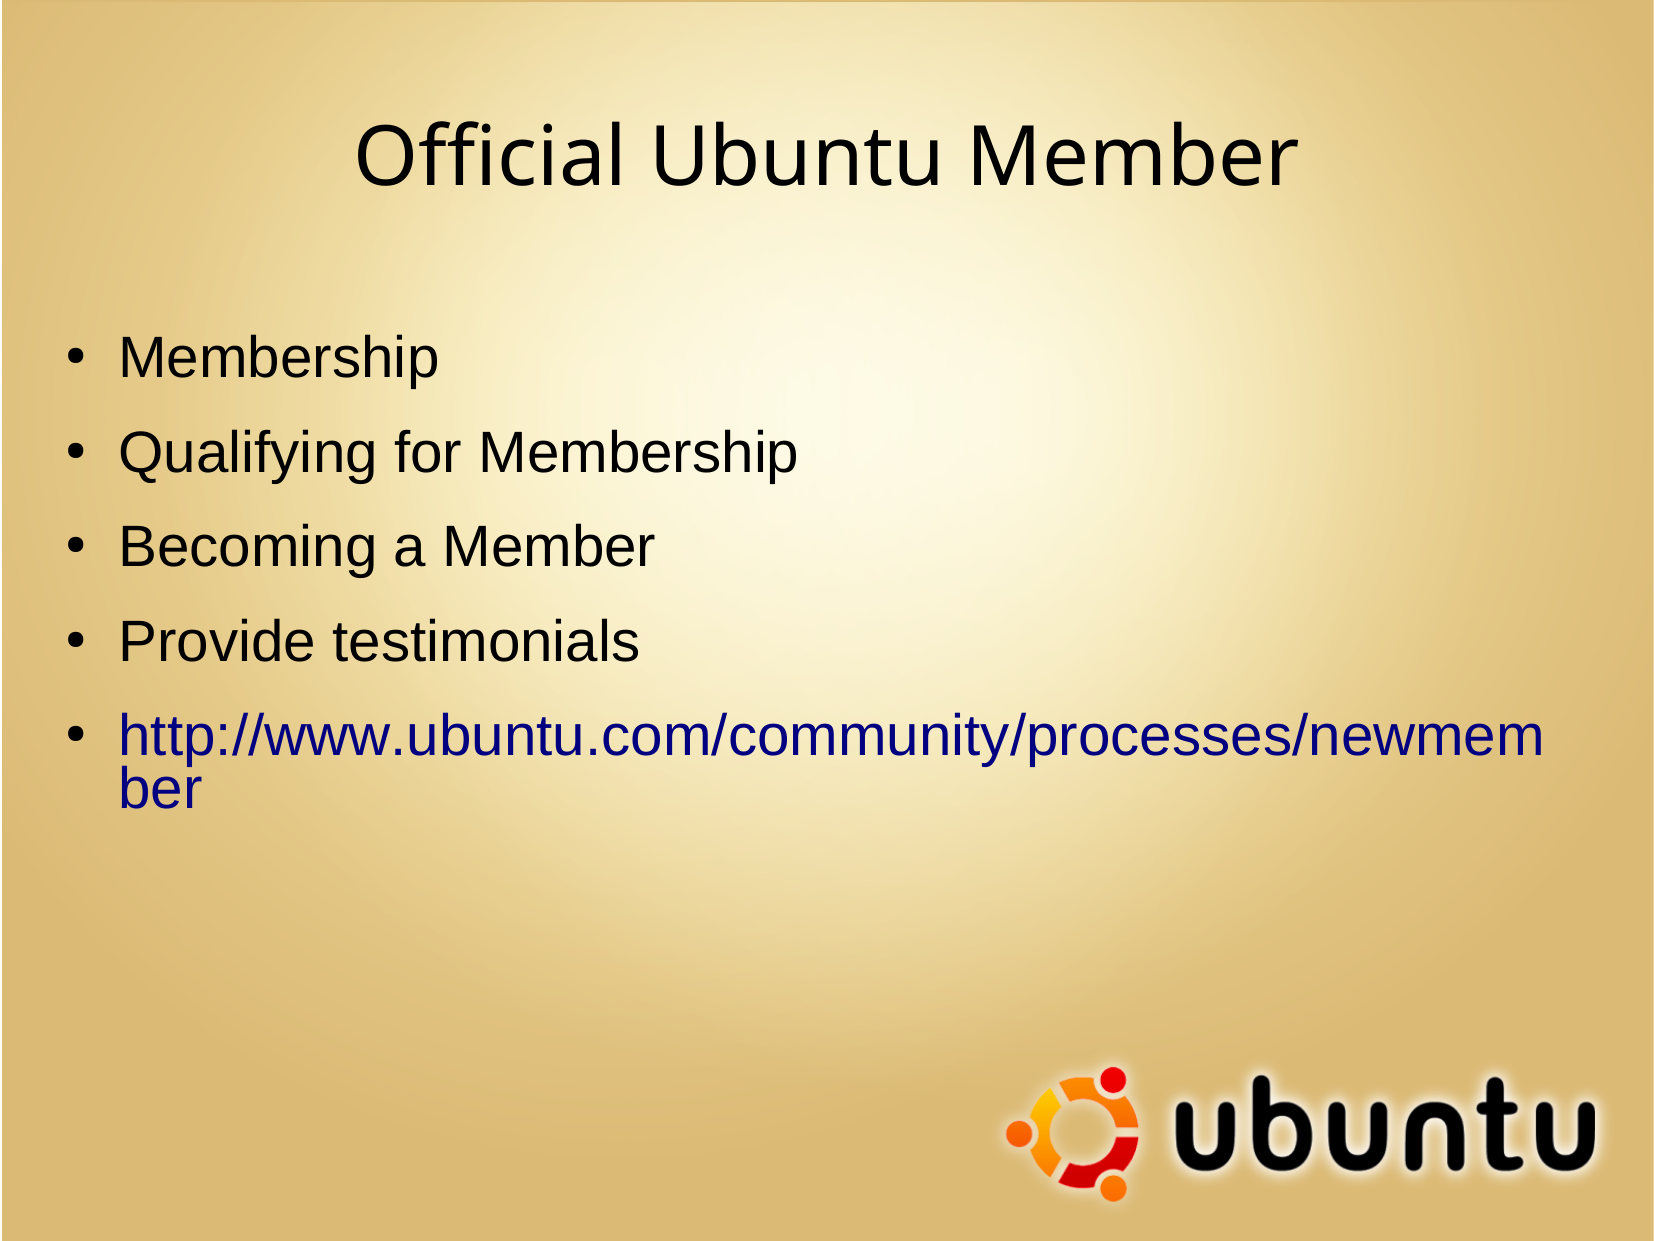

# Official Ubuntu Member
Membership
Qualifying for Membership
Becoming a Member
Provide testimonials
http://www.ubuntu.com/community/processes/newmember